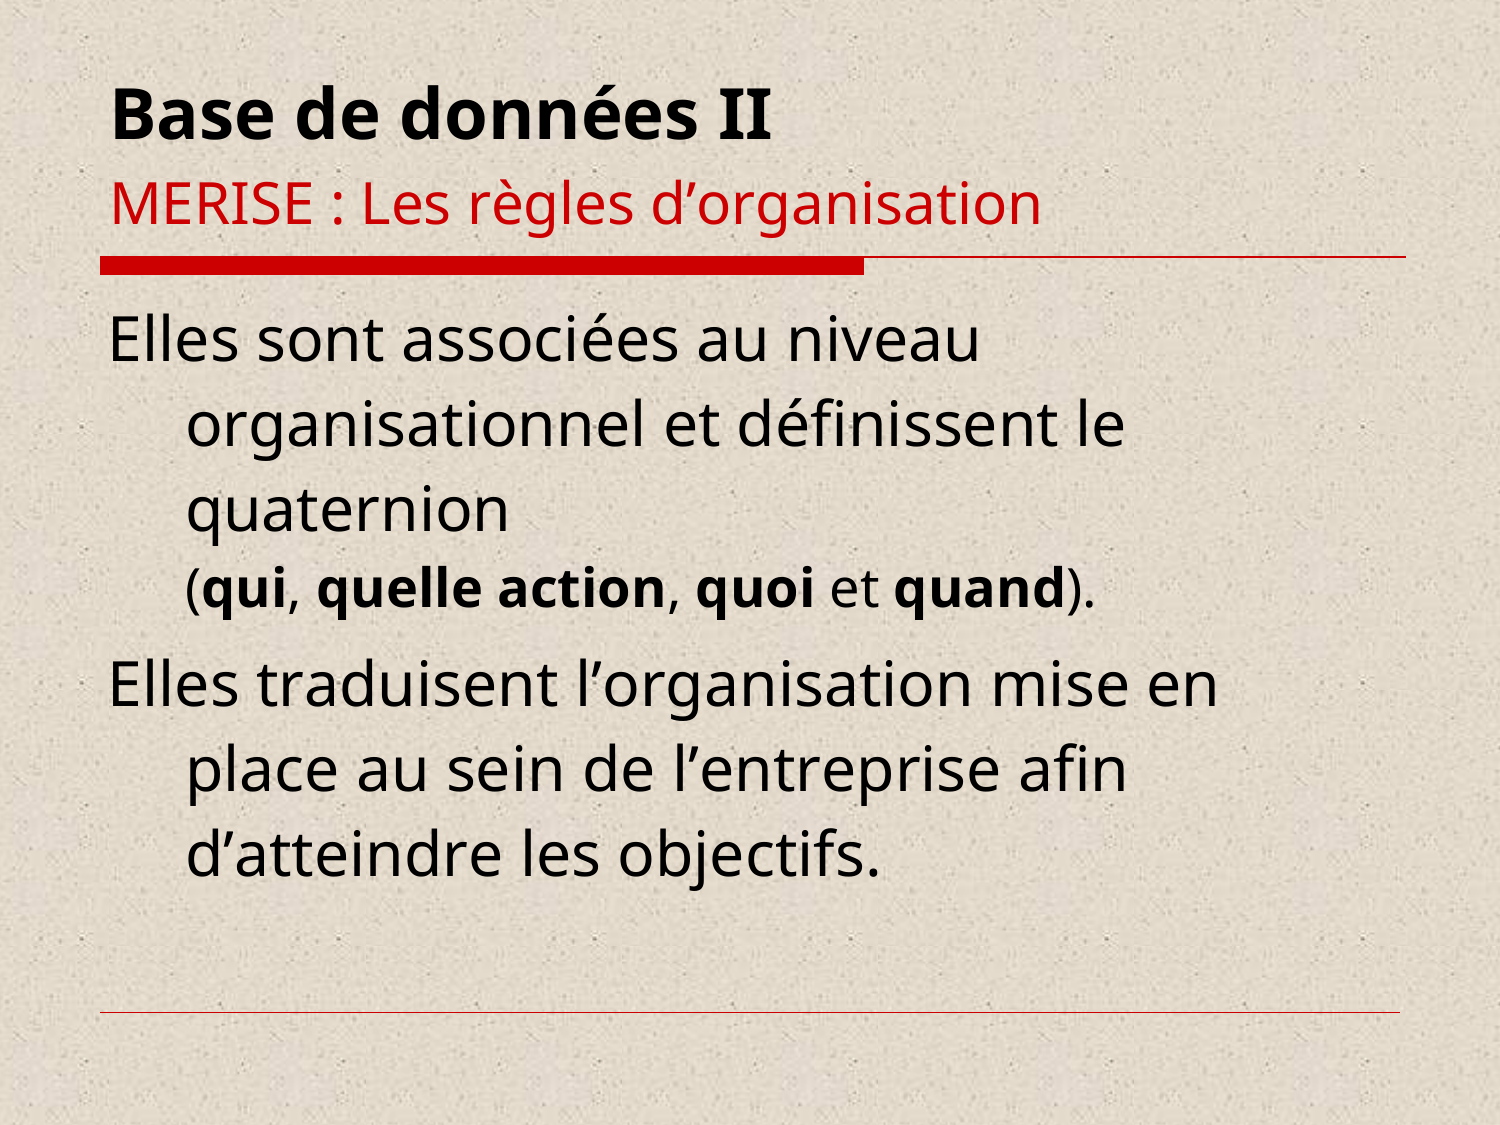

Base de données II
MERISE : Les règles d’organisation
# Elles sont associées au niveau organisationnel et définissent le quaternion (qui, quelle action, quoi et quand).
Elles traduisent l’organisation mise en place au sein de l’entreprise afin d’atteindre les objectifs.